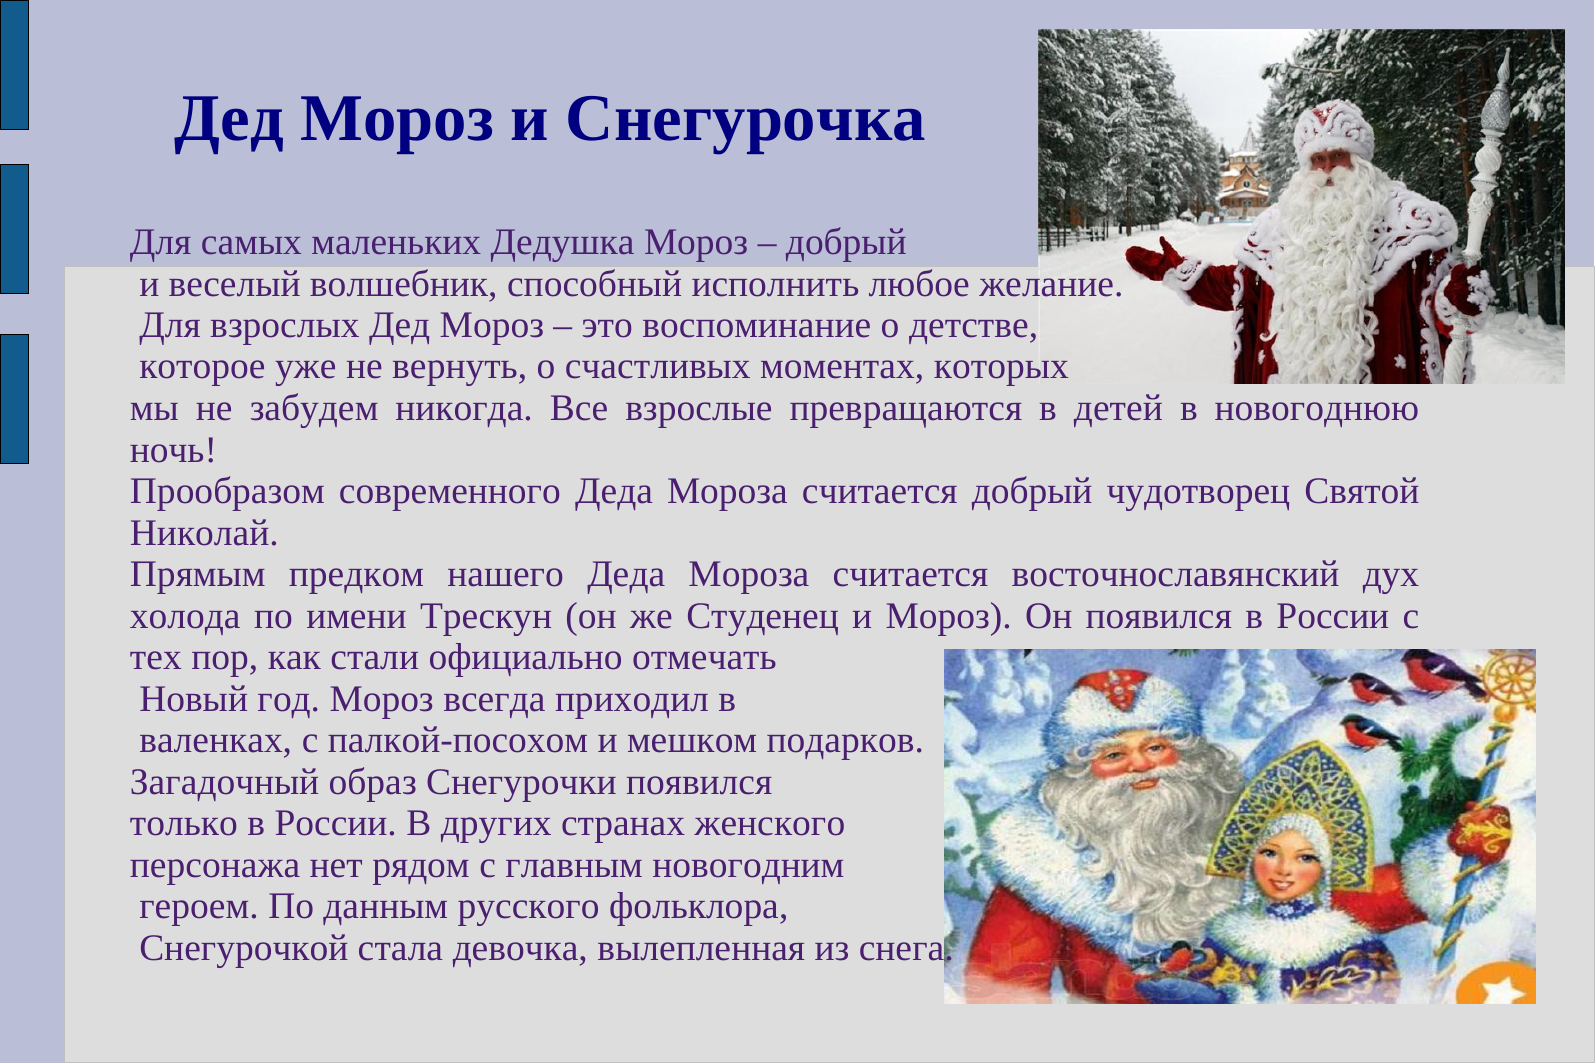

# Дед Мороз и Снегурочка
Для самых маленьких Дедушка Мороз – добрый
 и веселый волшебник, способный исполнить любое желание.
 Для взрослых Дед Мороз – это воспоминание о детстве,
 которое уже не вернуть, о счастливых моментах, которых
мы не забудем никогда. Все взрослые превращаются в детей в новогоднюю ночь!
Прообразом современного Деда Мороза считается добрый чудотворец Святой Николай.
Прямым предком нашего Деда Мороза считается восточнославянский дух холода по имени Трескун (он же Студенец и Мороз). Он появился в России с тех пор, как стали официально отмечать
 Новый год. Мороз всегда приходил в
 валенках, с палкой-посохом и мешком подарков.
Загадочный образ Снегурочки появился
только в России. В других странах женского
персонажа нет рядом с главным новогодним
 героем. По данным русского фольклора,
 Снегурочкой стала девочка, вылепленная из снега.